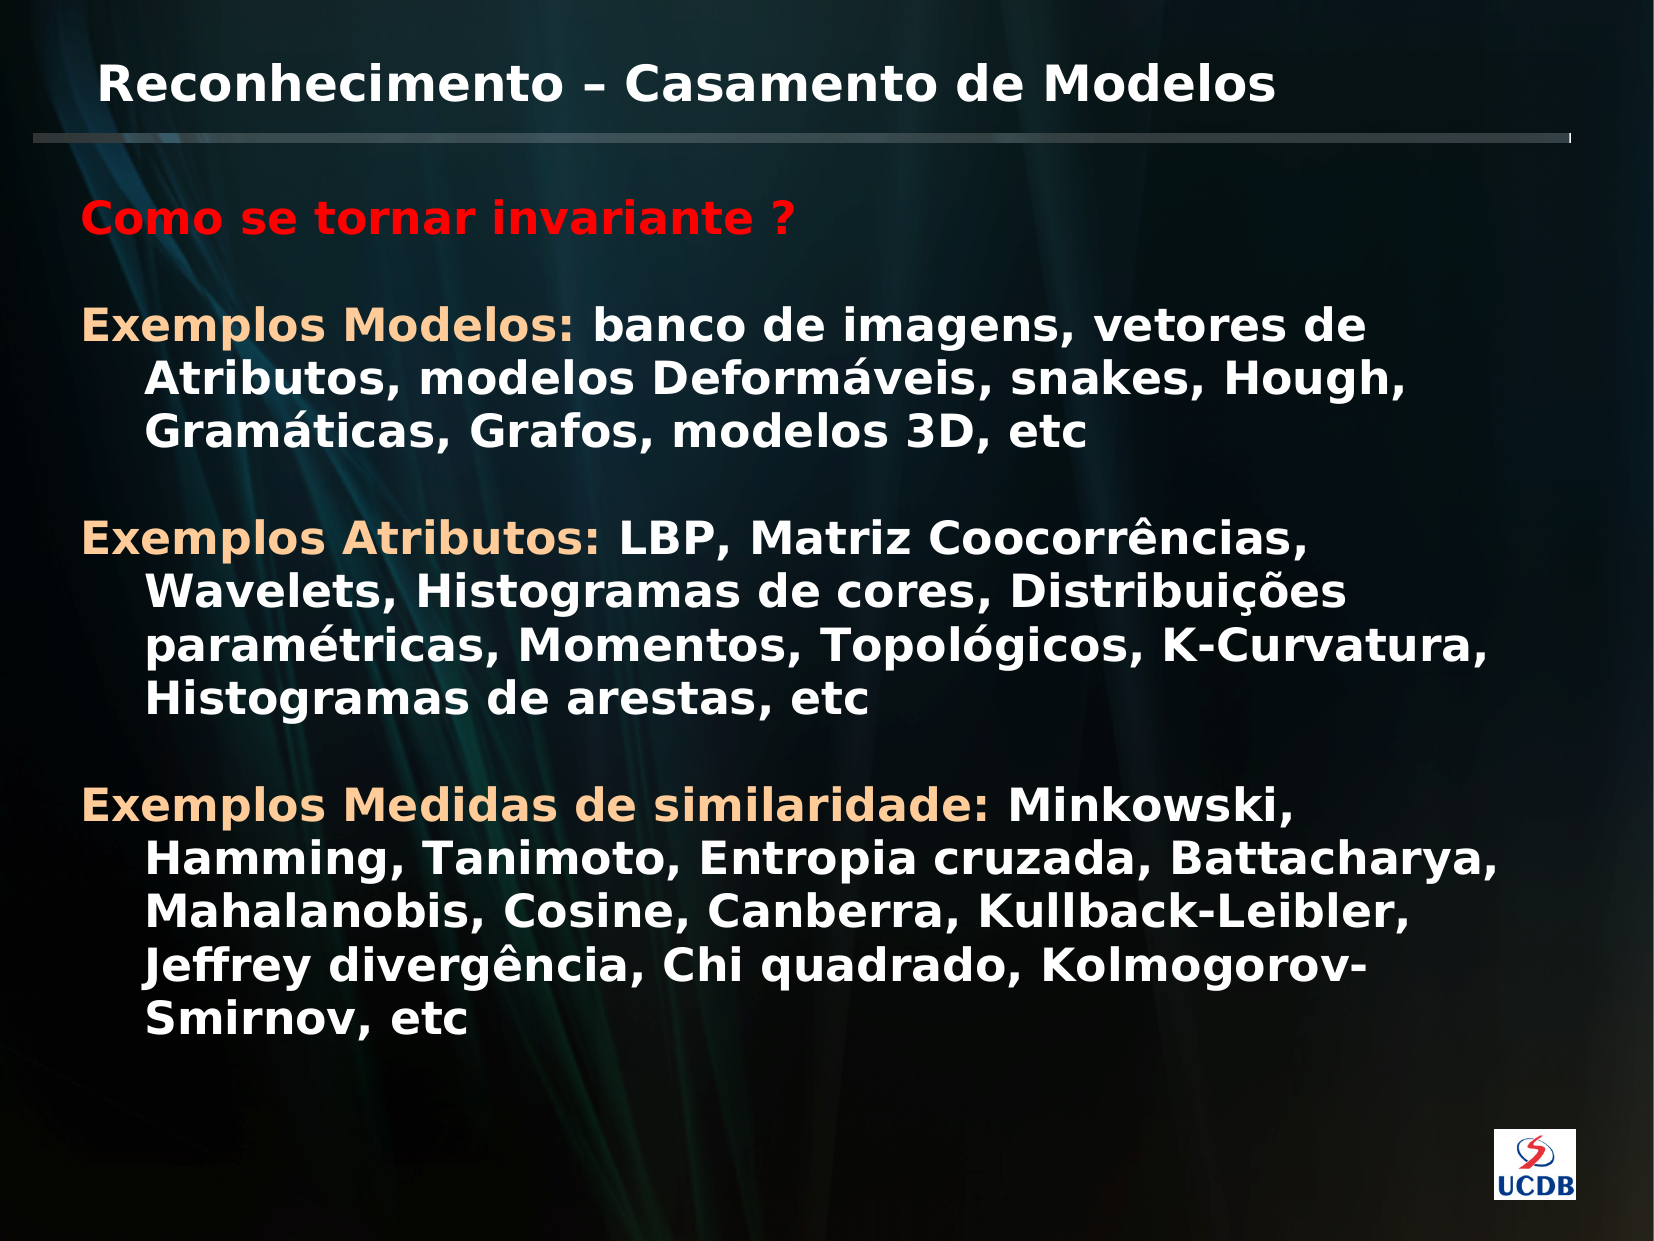

Reconhecimento – Casamento de Modelos
Como se tornar invariante ?
Exemplos Modelos: banco de imagens, vetores de
 Atributos, modelos Deformáveis, snakes, Hough,
 Gramáticas, Grafos, modelos 3D, etc
Exemplos Atributos: LBP, Matriz Coocorrências,
 Wavelets, Histogramas de cores, Distribuições
 paramétricas, Momentos, Topológicos, K-Curvatura,
 Histogramas de arestas, etc
Exemplos Medidas de similaridade: Minkowski,
 Hamming, Tanimoto, Entropia cruzada, Battacharya,
 Mahalanobis, Cosine, Canberra, Kullback-Leibler,
 Jeffrey divergência, Chi quadrado, Kolmogorov-
 Smirnov, etc